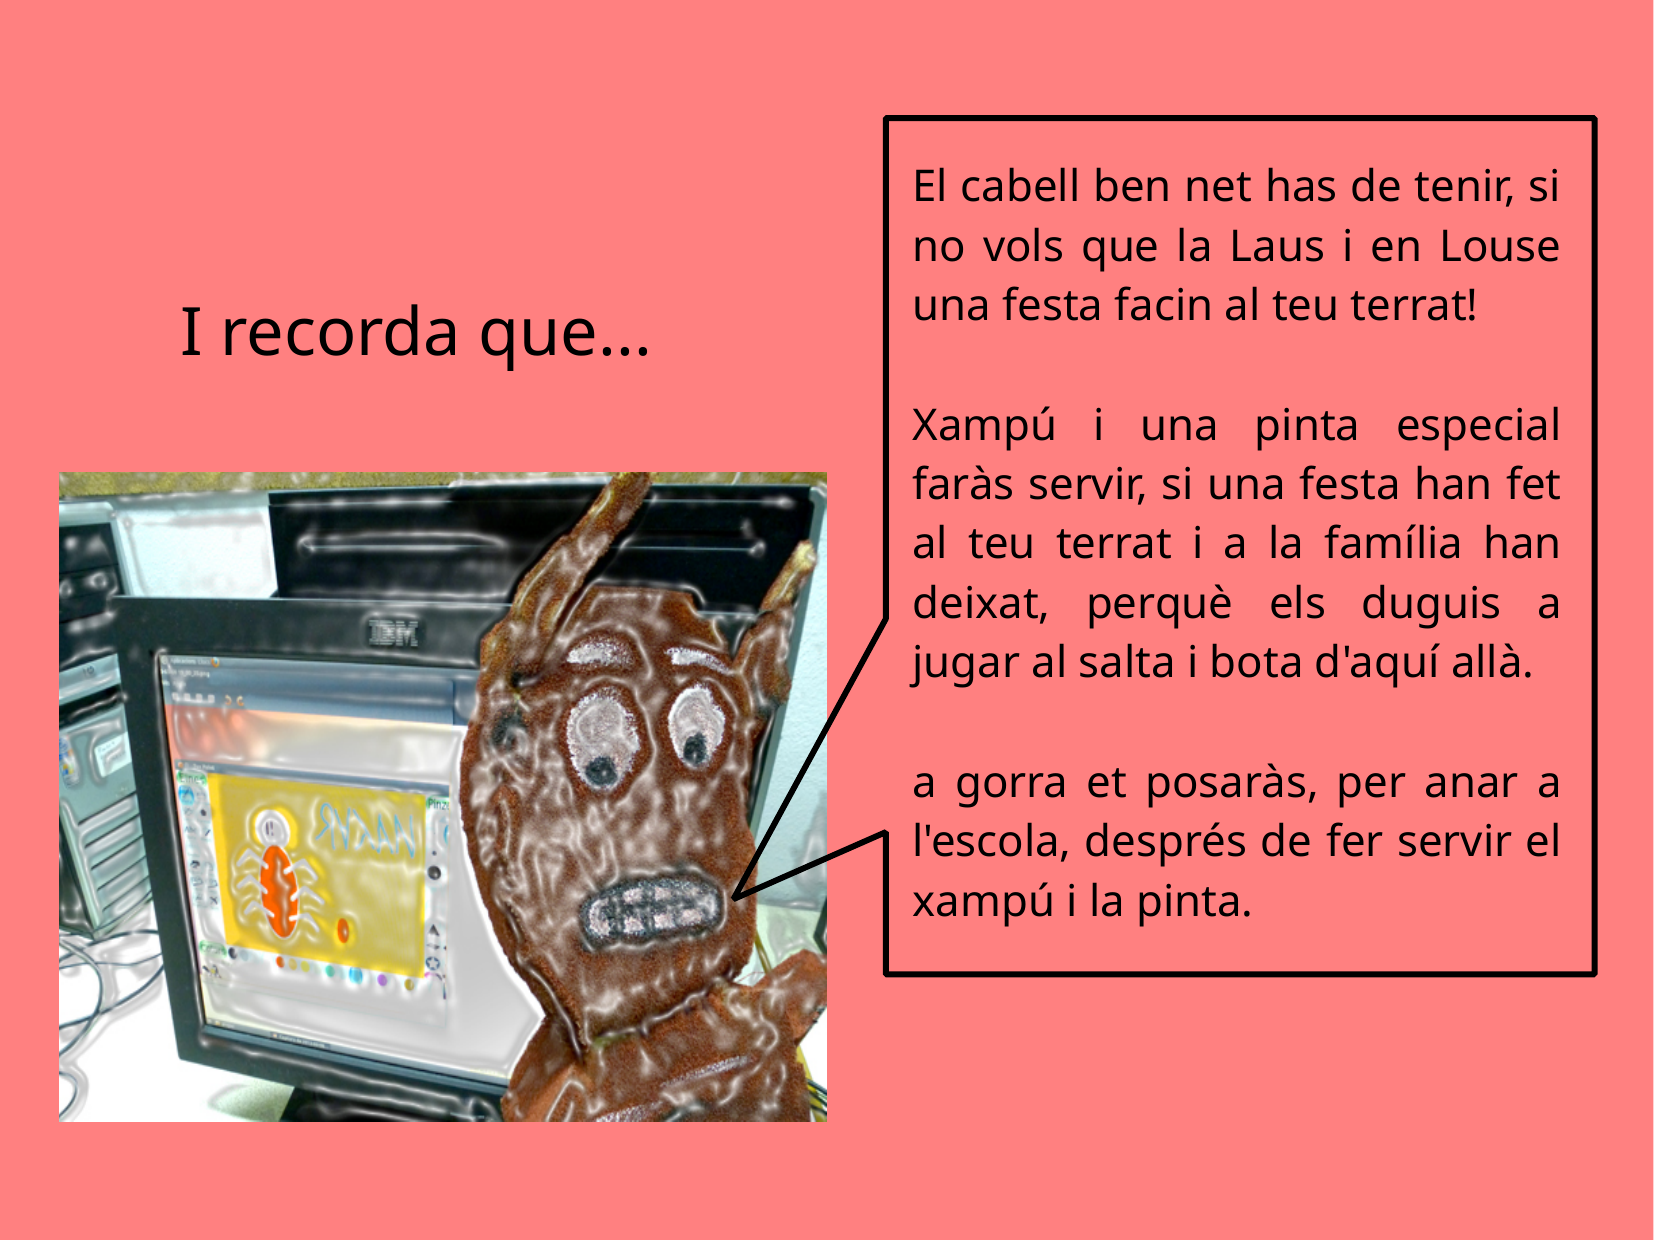

El cabell ben net has de tenir, si no vols que la Laus i en Louse una festa facin al teu terrat!
Xampú i una pinta especial faràs servir, si una festa han fet al teu terrat i a la família han deixat, perquè els duguis a jugar al salta i bota d'aquí allà.
a gorra et posaràs, per anar a l'escola, després de fer servir el xampú i la pinta.
# I recorda que...